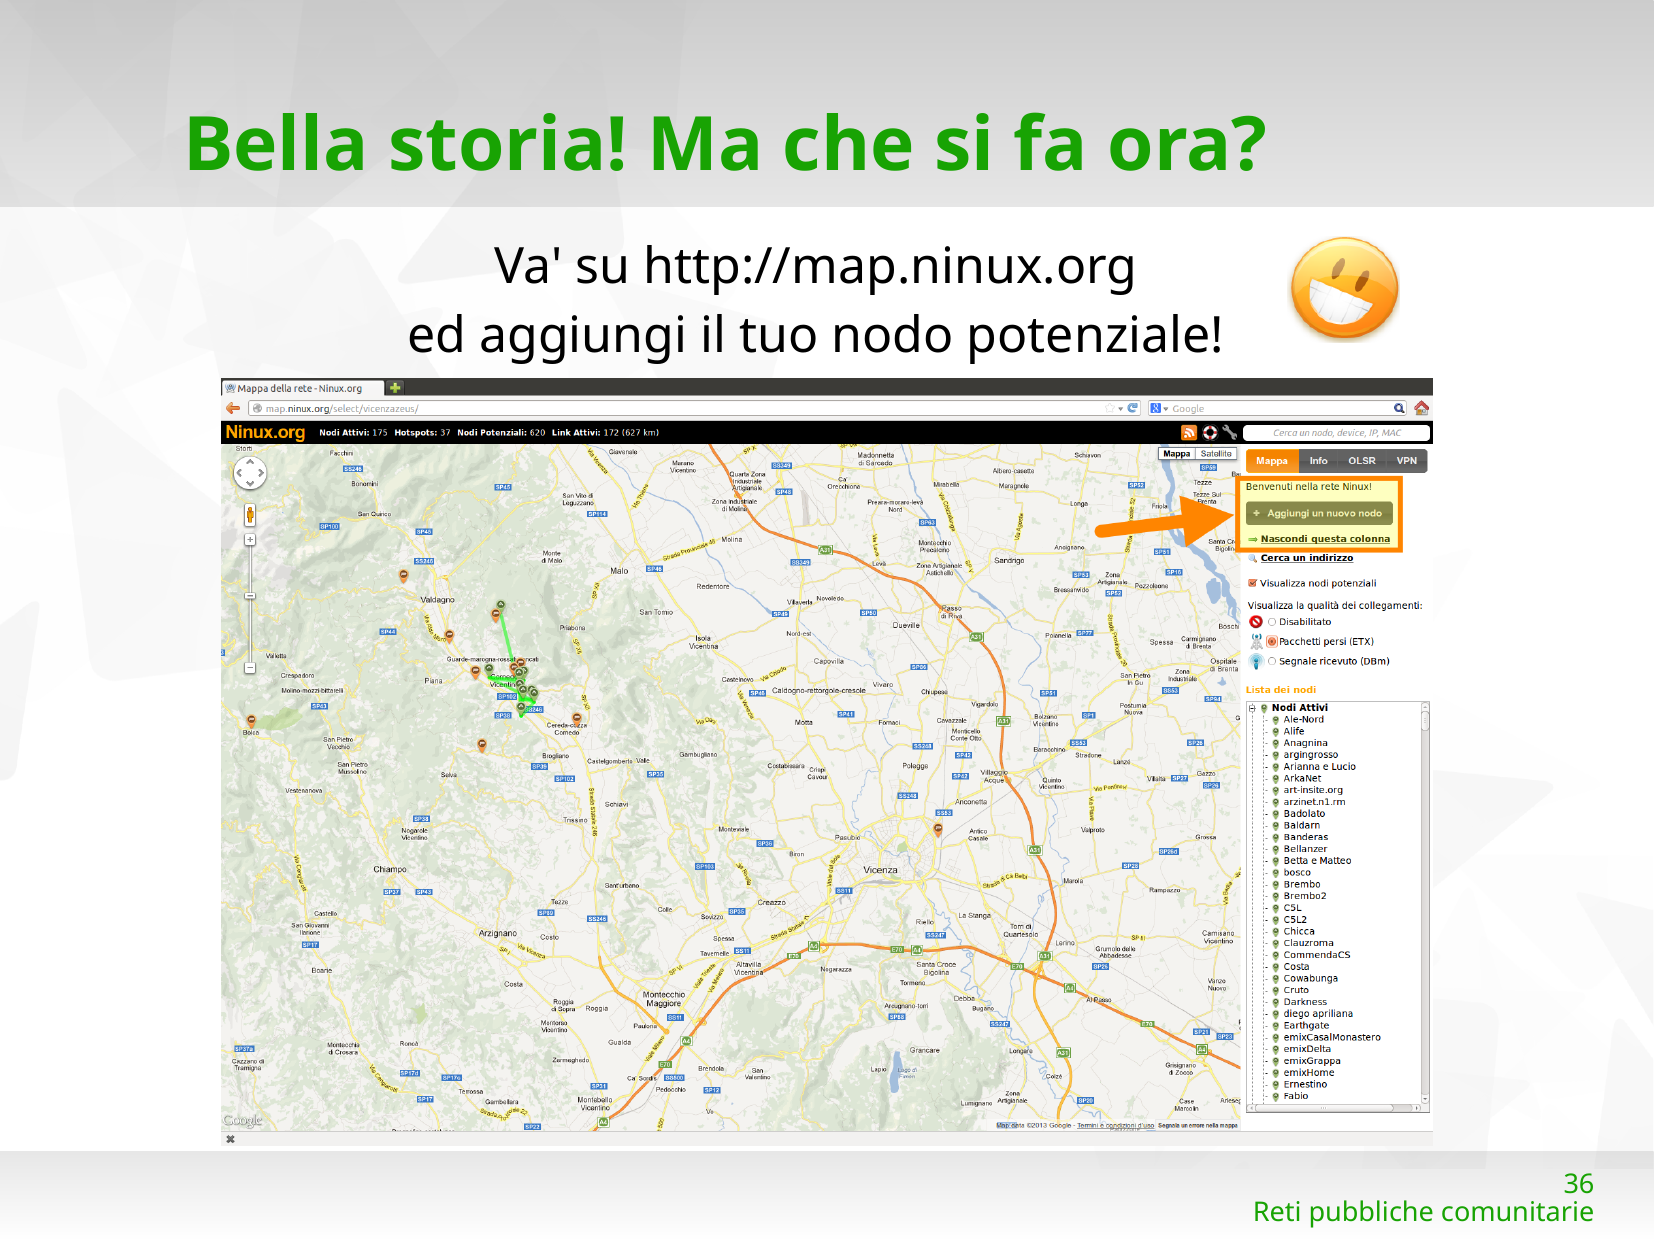

# Bella storia! Ma che si fa ora?
Va' su http://map.ninux.org
ed aggiungi il tuo nodo potenziale!
36
Reti pubbliche comunitarie